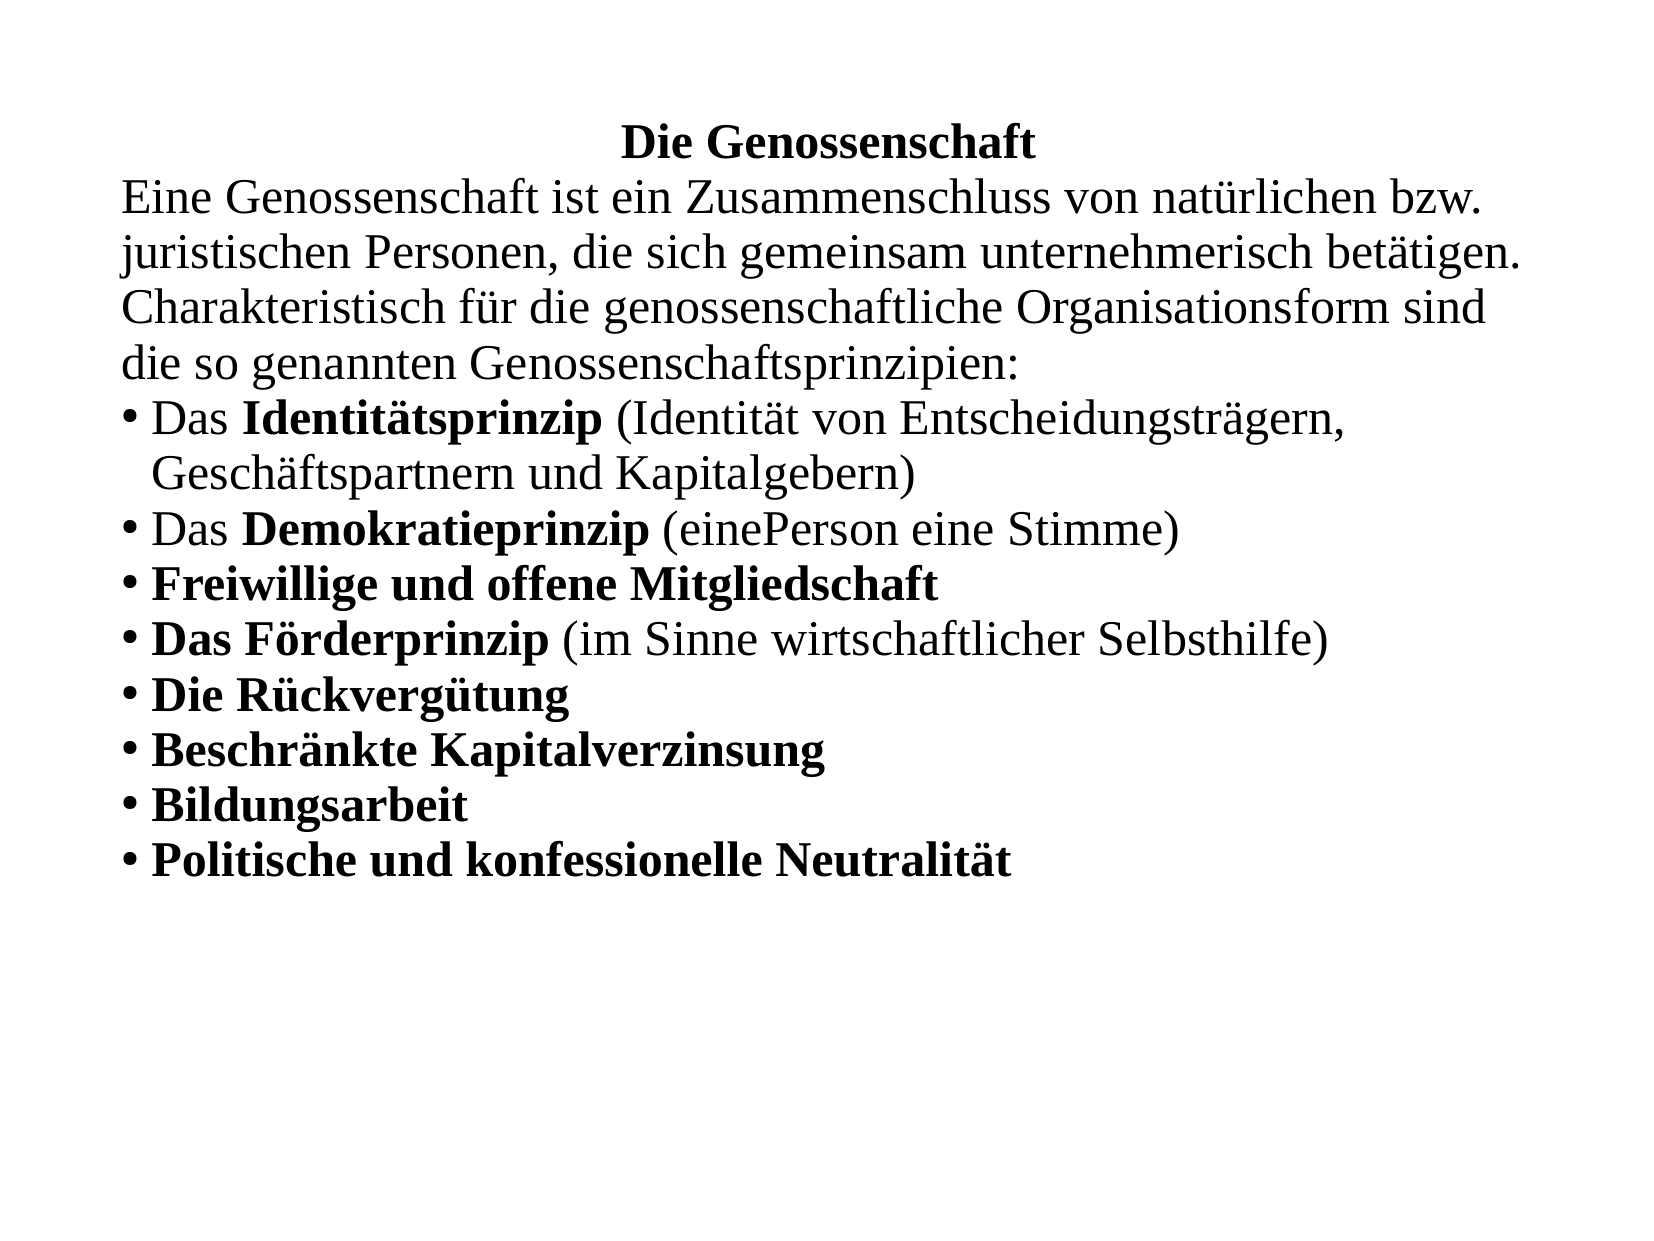

Die Genossenschaft
Eine Genossenschaft ist ein Zusammenschluss von natürlichen bzw.
juristischen Personen, die sich gemeinsam unternehmerisch betätigen.
Charakteristisch für die genossenschaftliche Organisationsform sind
die so genannten Genossenschaftsprinzipien:
 Das Identitätsprinzip (Identität von Entscheidungsträgern,
 Geschäftspartnern und Kapitalgebern)
 Das Demokratieprinzip (einePerson eine Stimme)
 Freiwillige und offene Mitgliedschaft
 Das Förderprinzip (im Sinne wirtschaftlicher Selbsthilfe)
 Die Rückvergütung
 Beschränkte Kapitalverzinsung
 Bildungsarbeit
 Politische und konfessionelle Neutralität